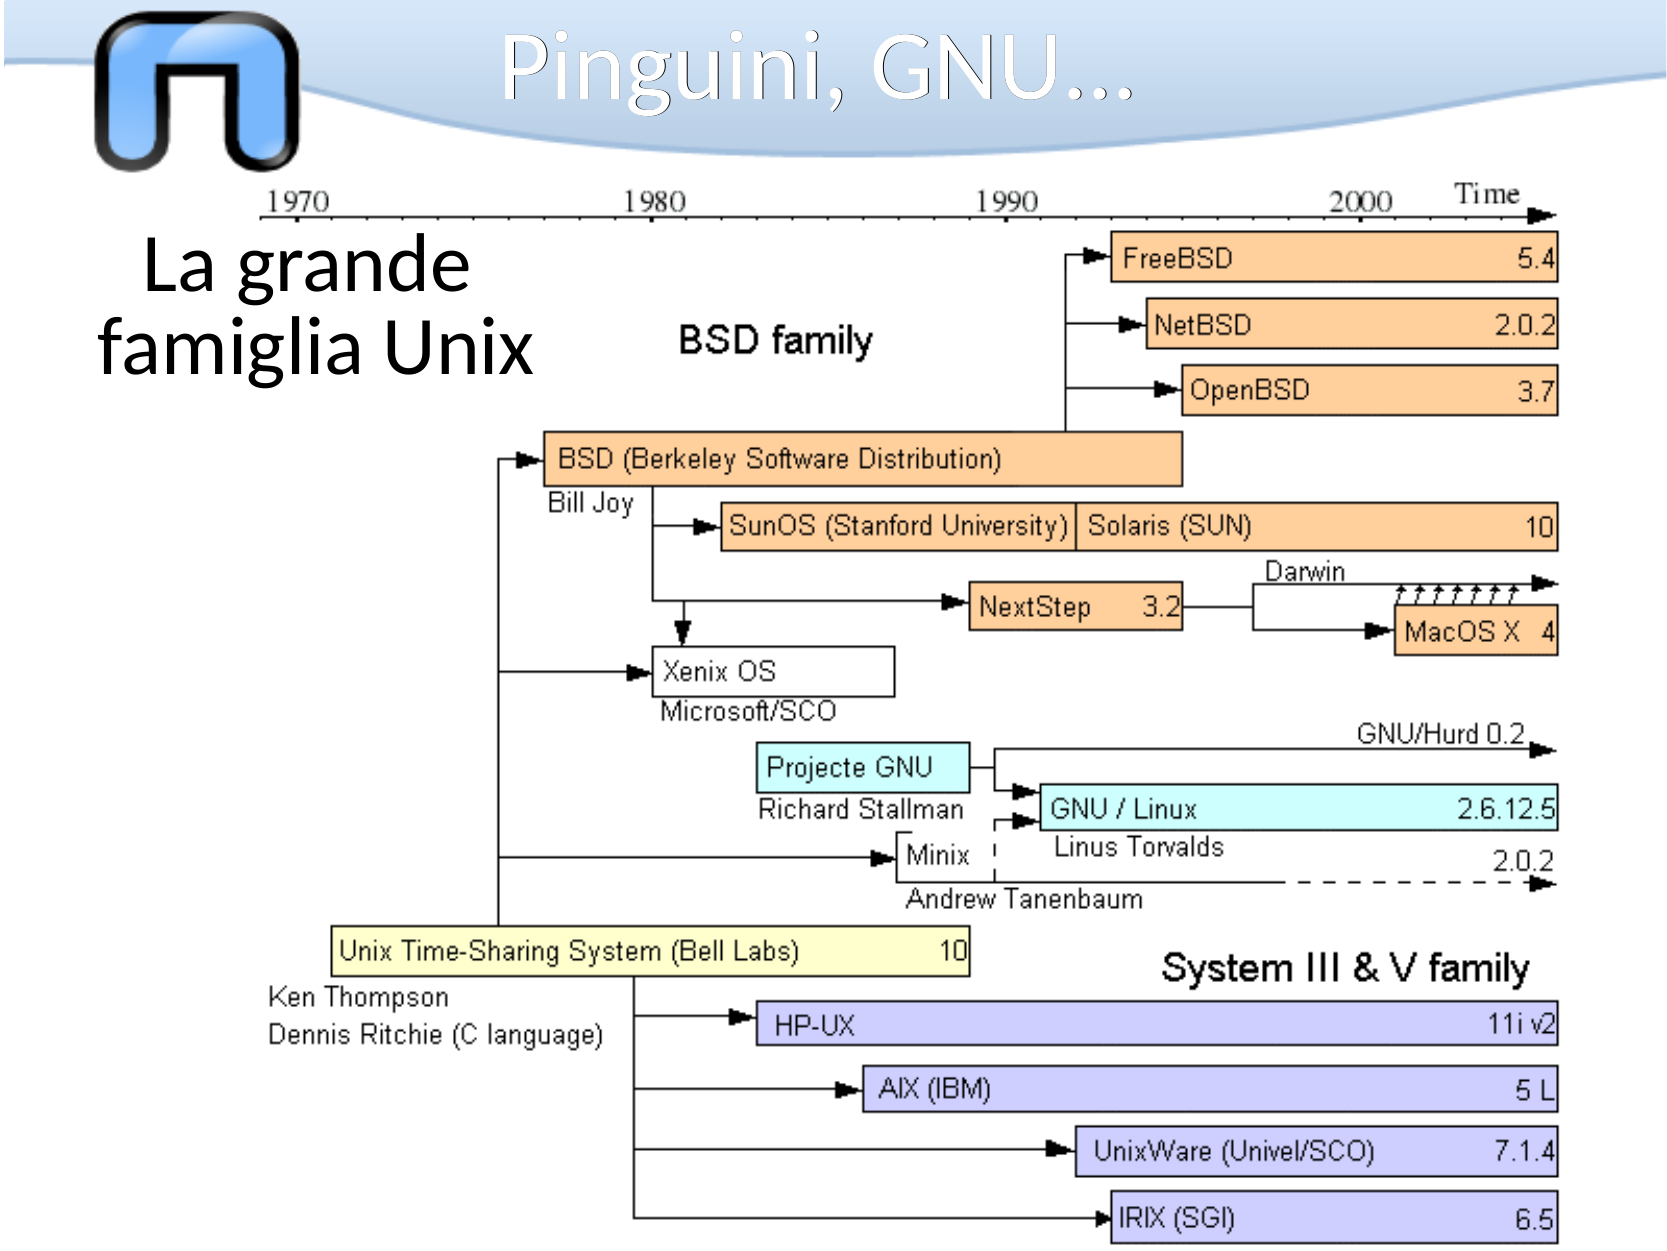

Pinguini, GNU...
# La grande famiglia Unix